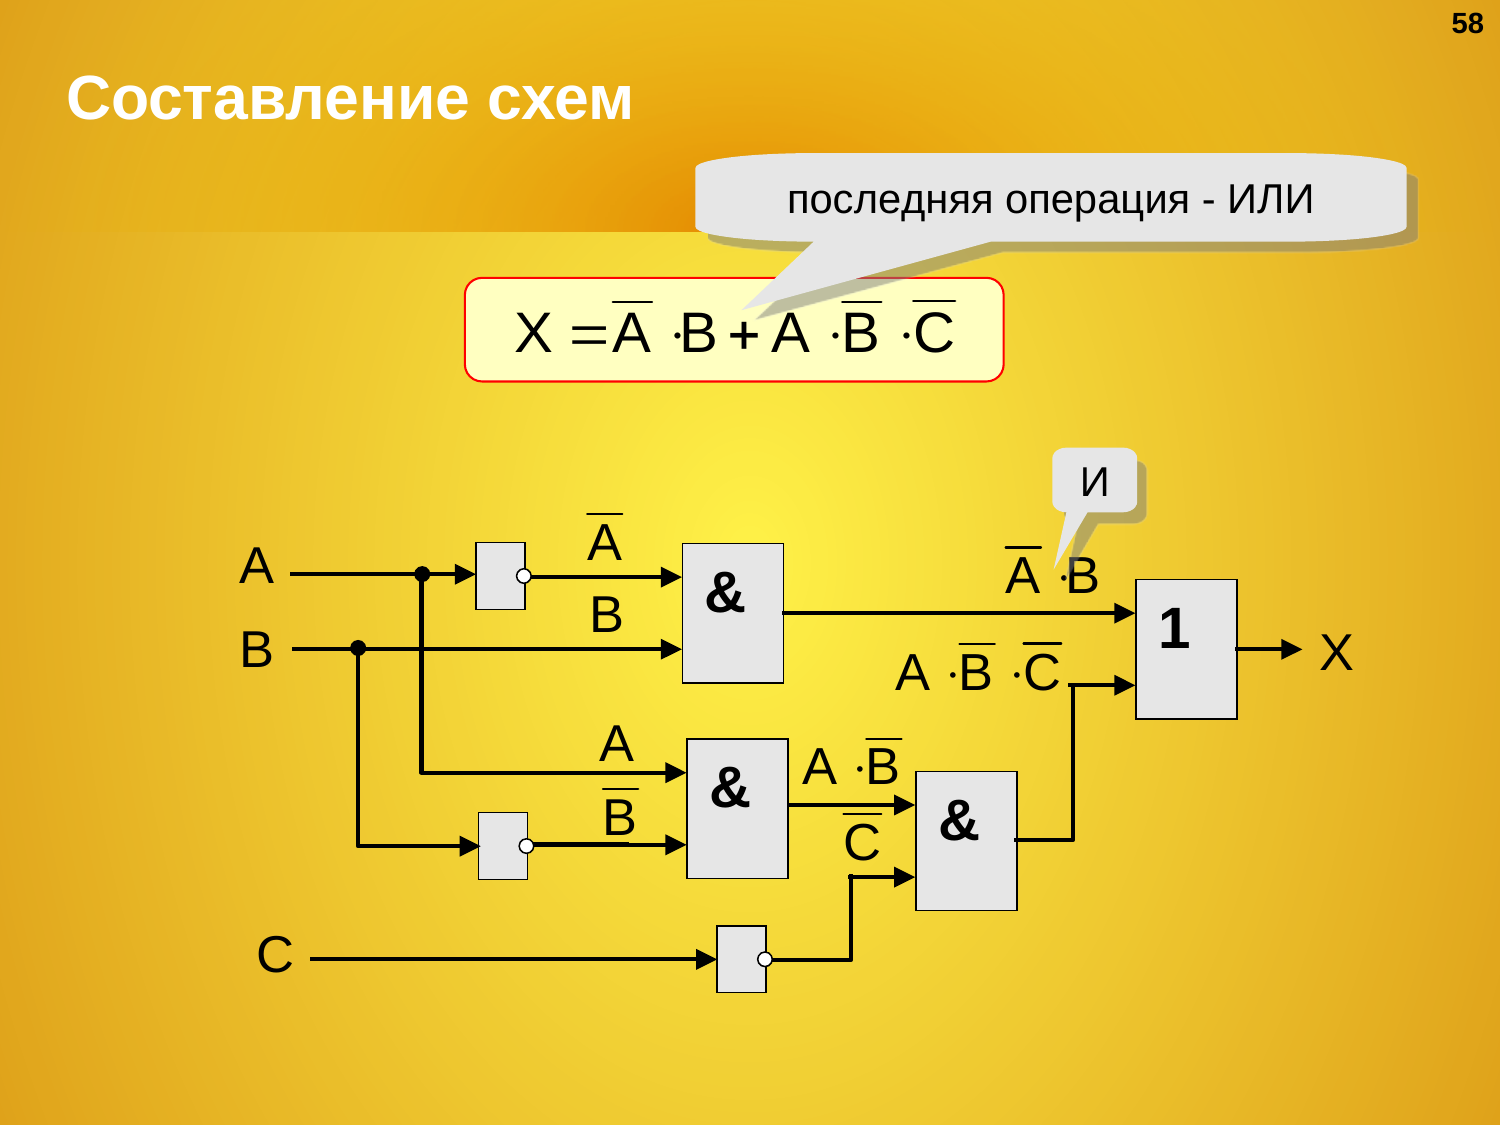

# Составление схем
последняя операция - ИЛИ
И
&
1
&
&